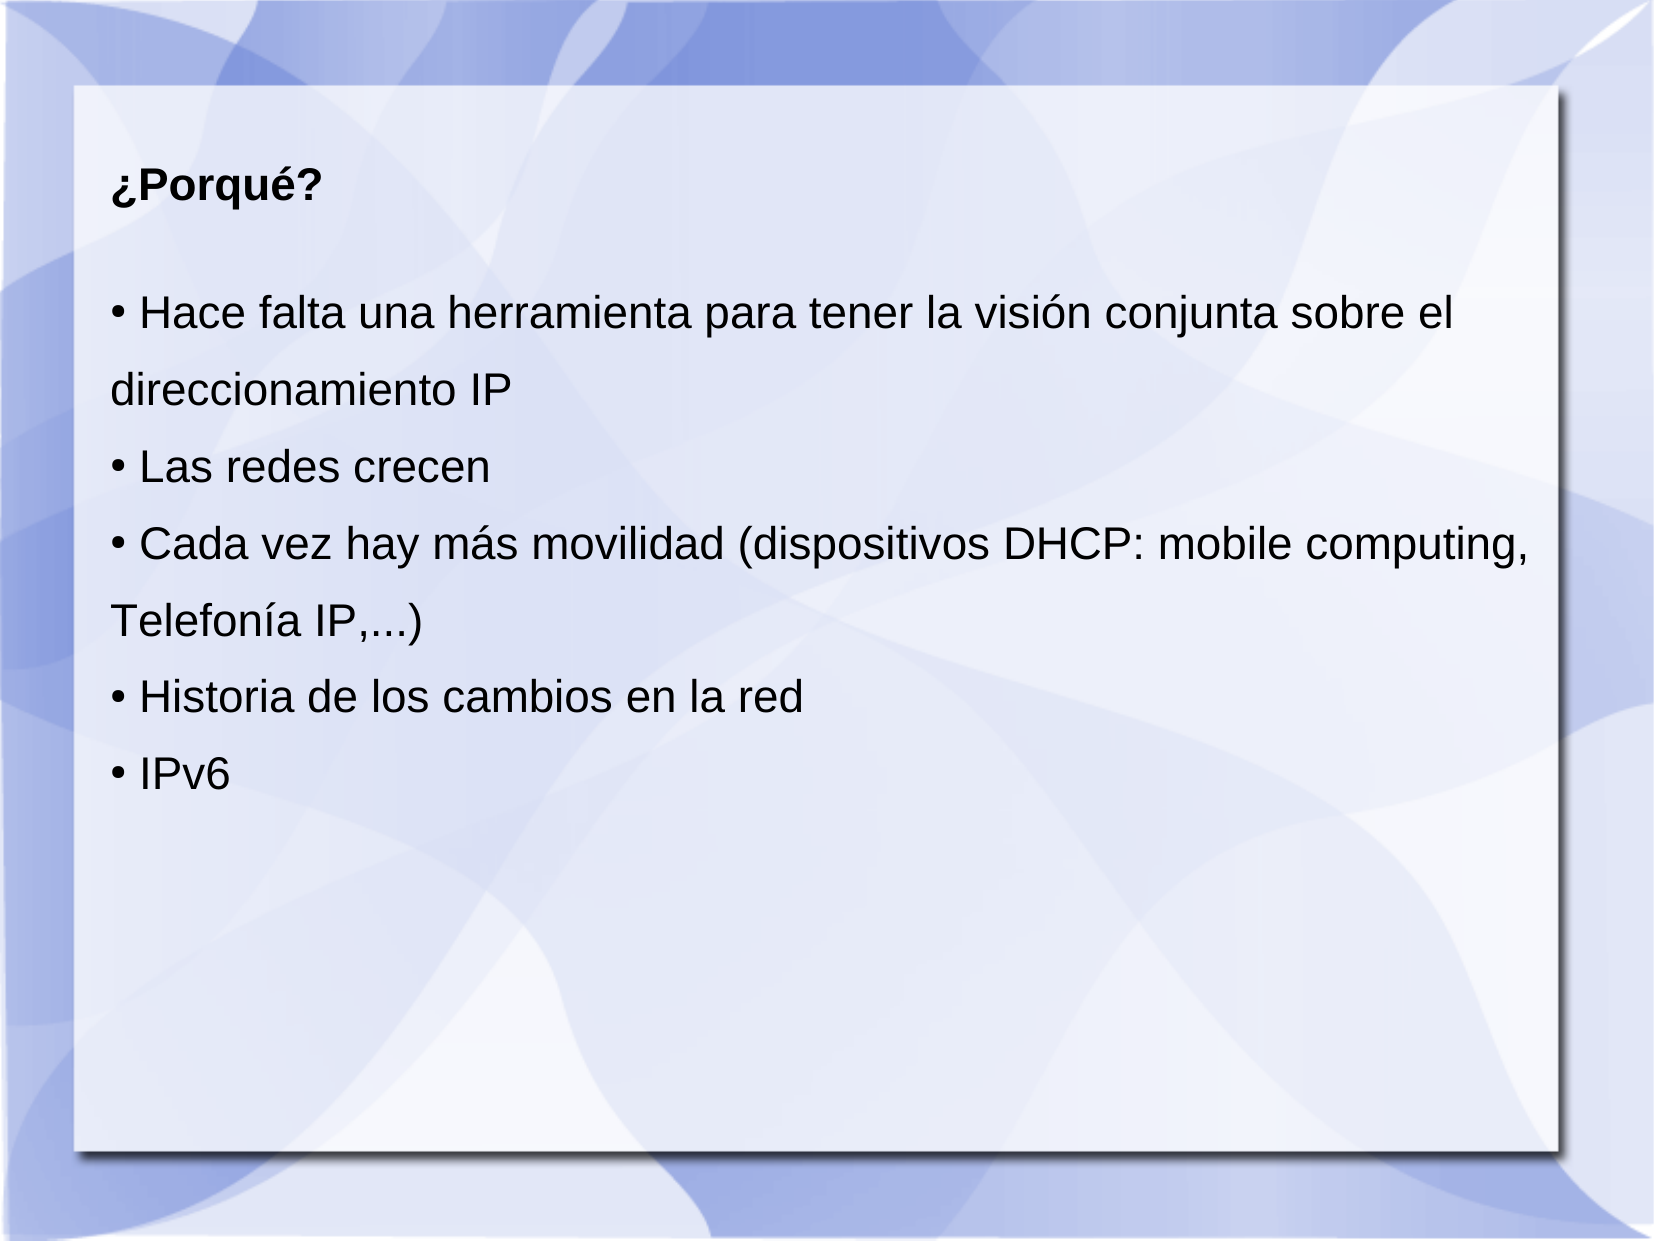

# ¿Porqué?
 Hace falta una herramienta para tener la visión conjunta sobre el direccionamiento IP
 Las redes crecen
 Cada vez hay más movilidad (dispositivos DHCP: mobile computing, Telefonía IP,...)
 Historia de los cambios en la red
 IPv6